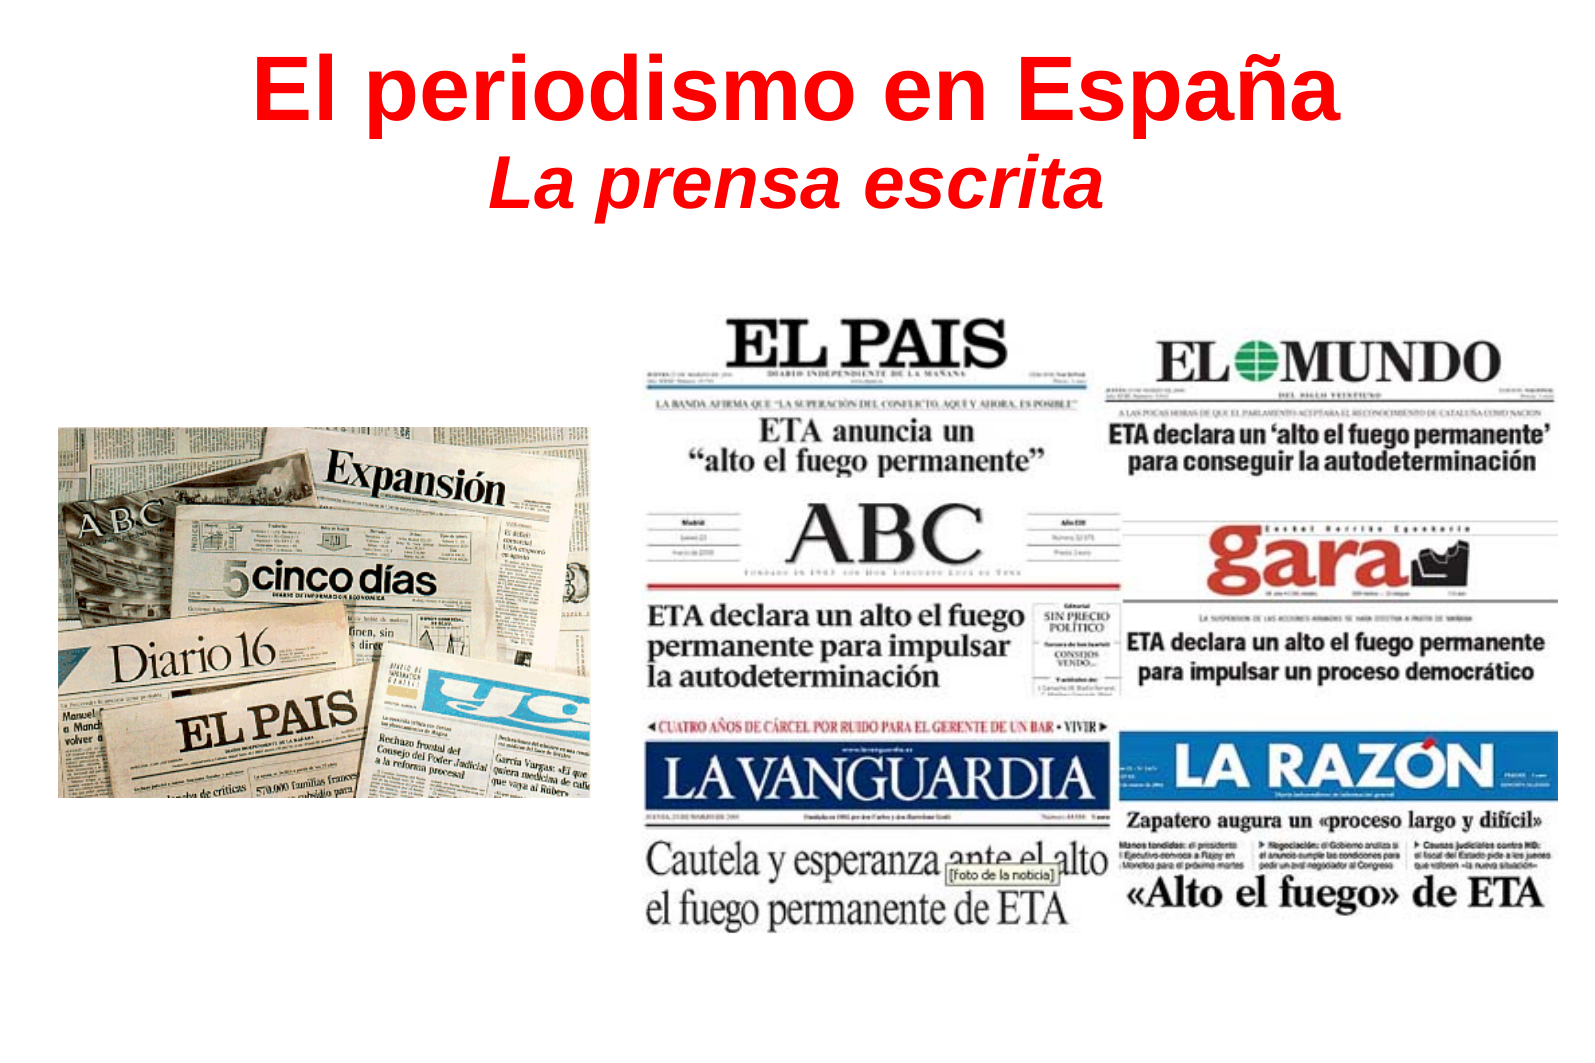

El periodismo en España
La prensa escrita
#